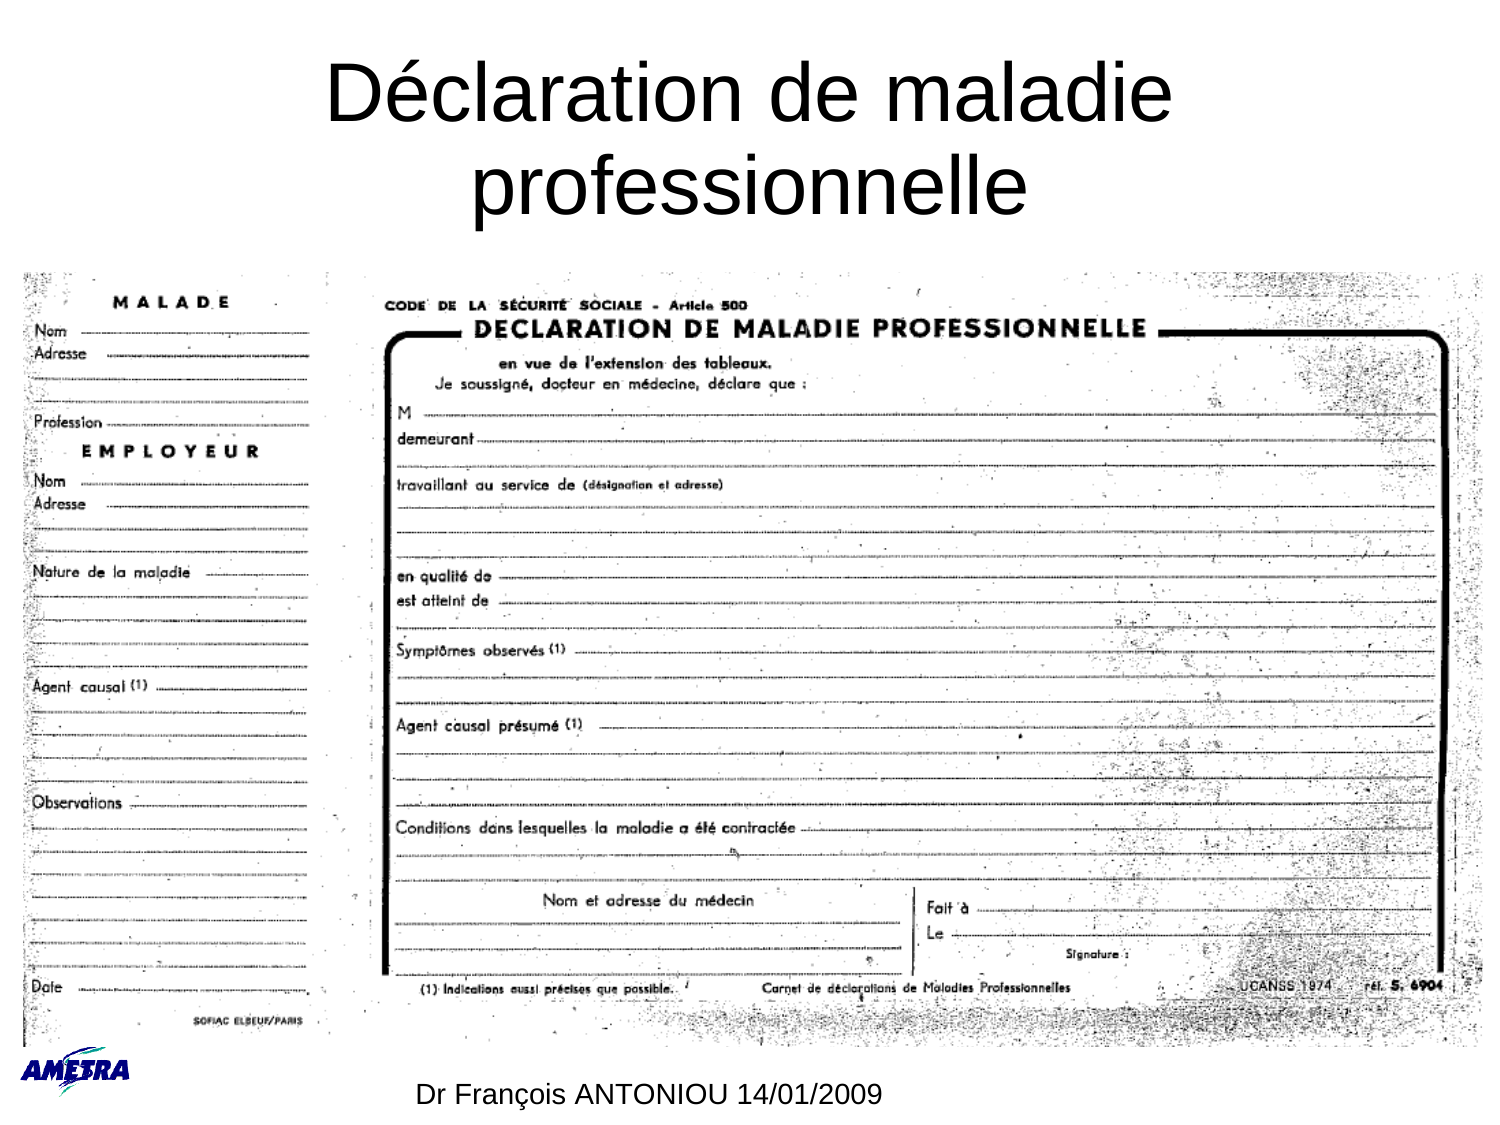

# Déclaration de maladie professionnelle
Dr François ANTONIOU 14/01/2009